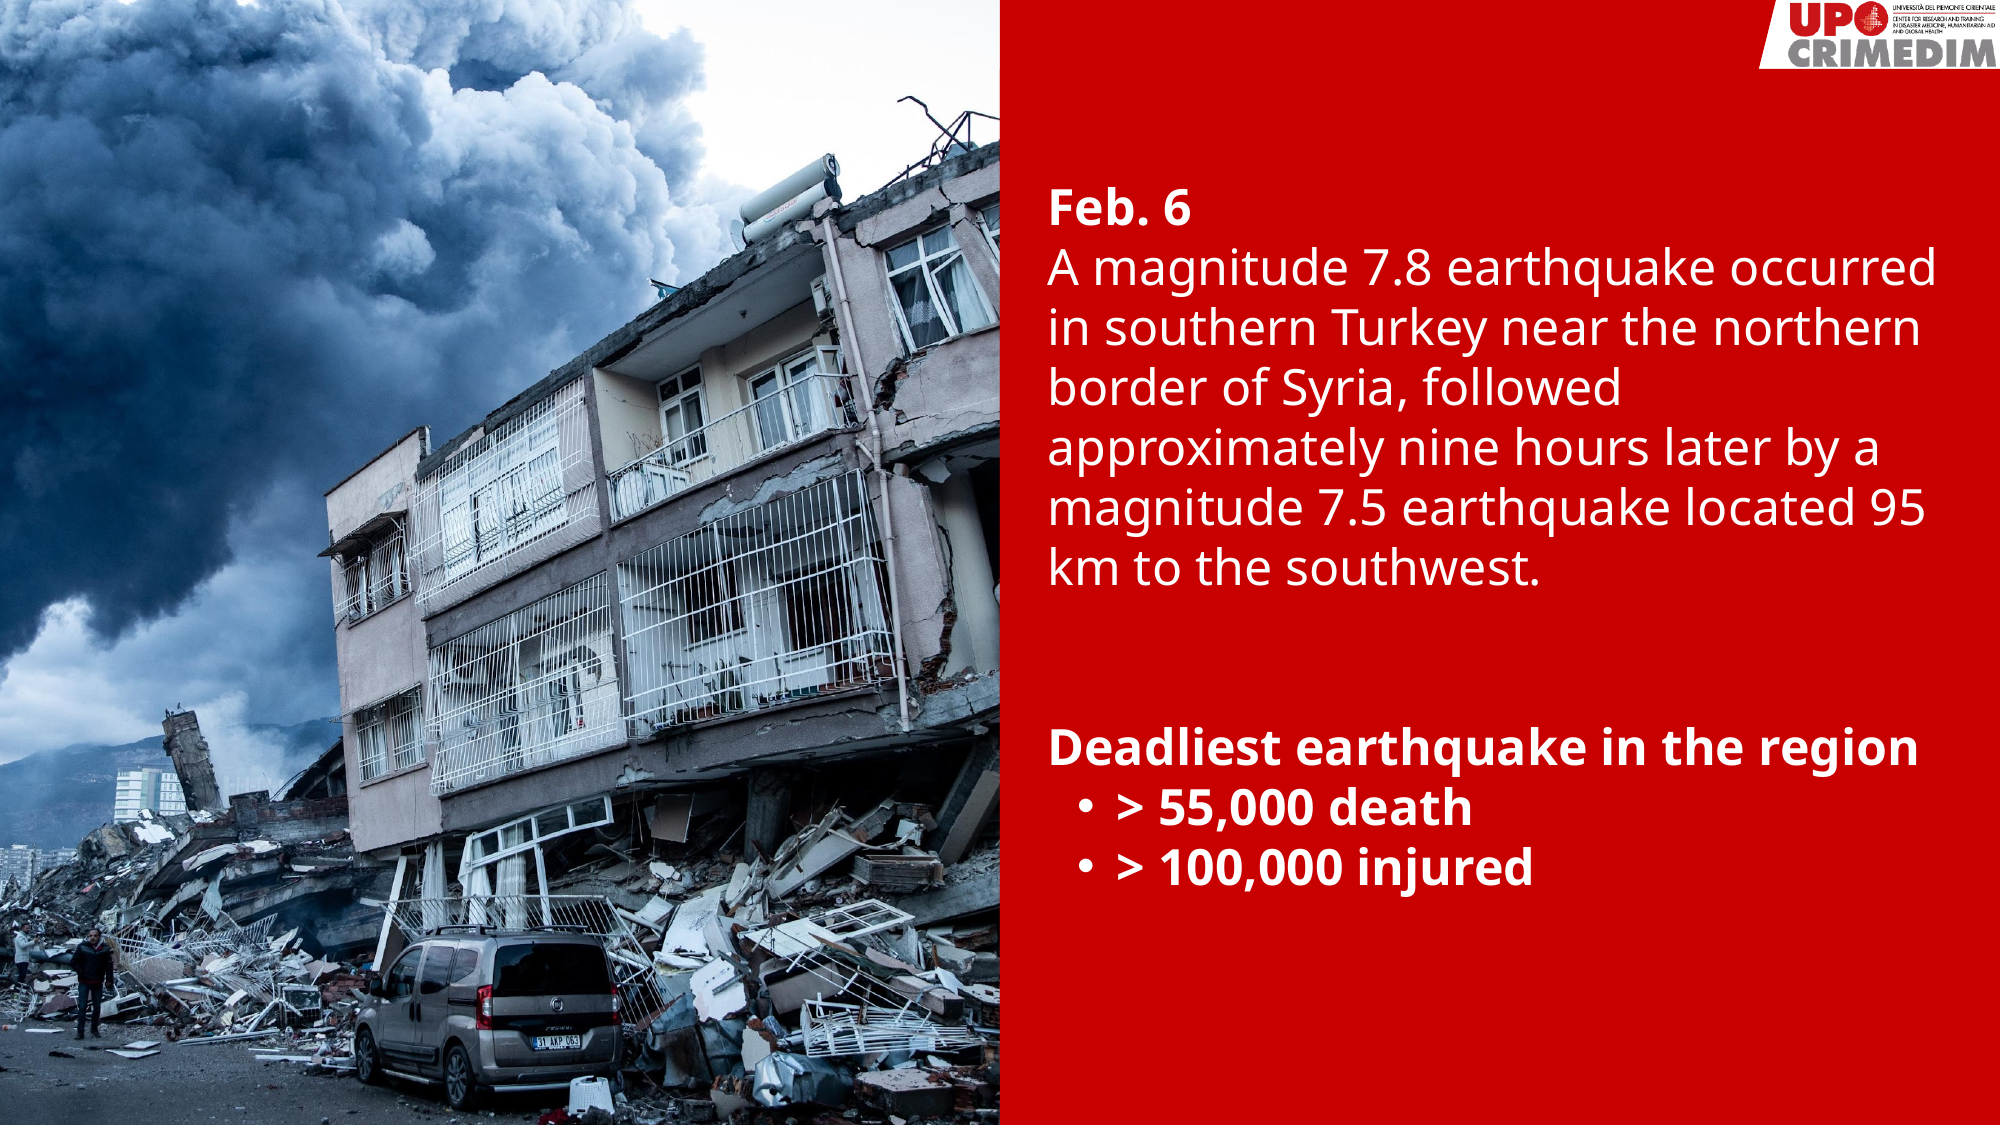

Feb. 6
A magnitude 7.8 earthquake occurred in southern Turkey near the northern border of Syria, followed approximately nine hours later by a magnitude 7.5 earthquake located 95 km to the southwest.
Deadliest earthquake in the region
 > 55,000 death
 > 100,000 injured